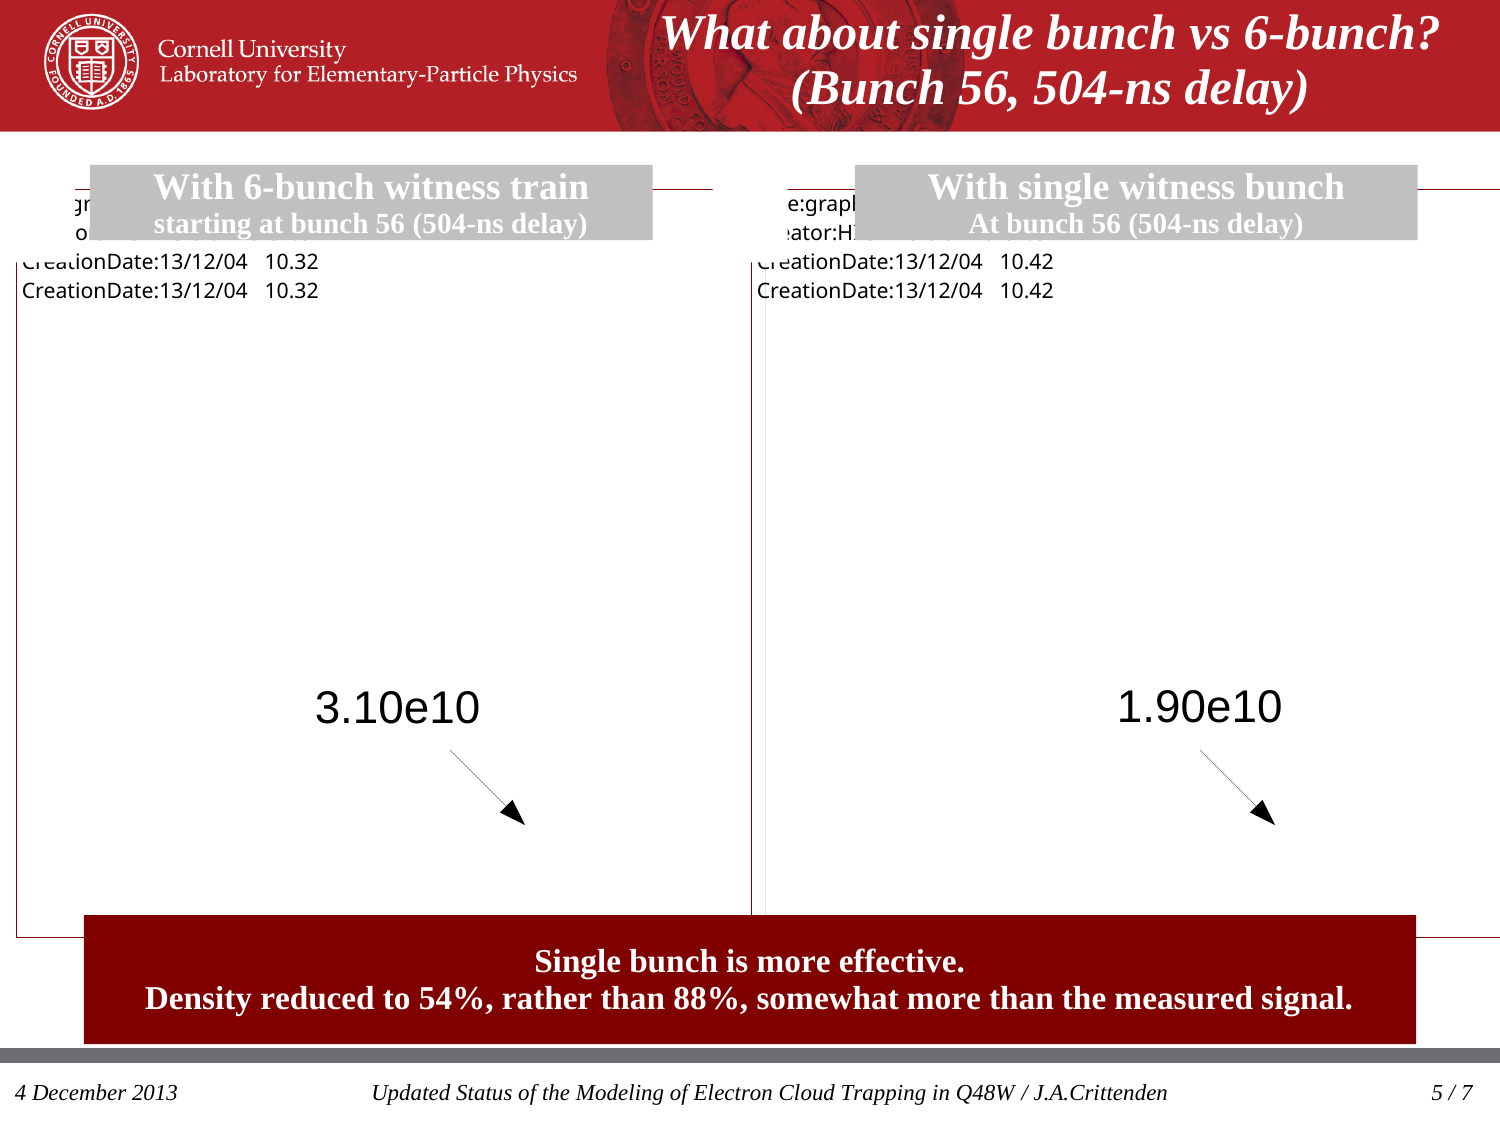

# What about single bunch vs 6-bunch? (Bunch 56, 504-ns delay)
With 6-bunch witness train
starting at bunch 56 (504-ns delay)
With single witness bunch
At bunch 56 (504-ns delay)
1.90e10
3.10e10
Single bunch is more effective.
Density reduced to 54%, rather than 88%, somewhat more than the measured signal.